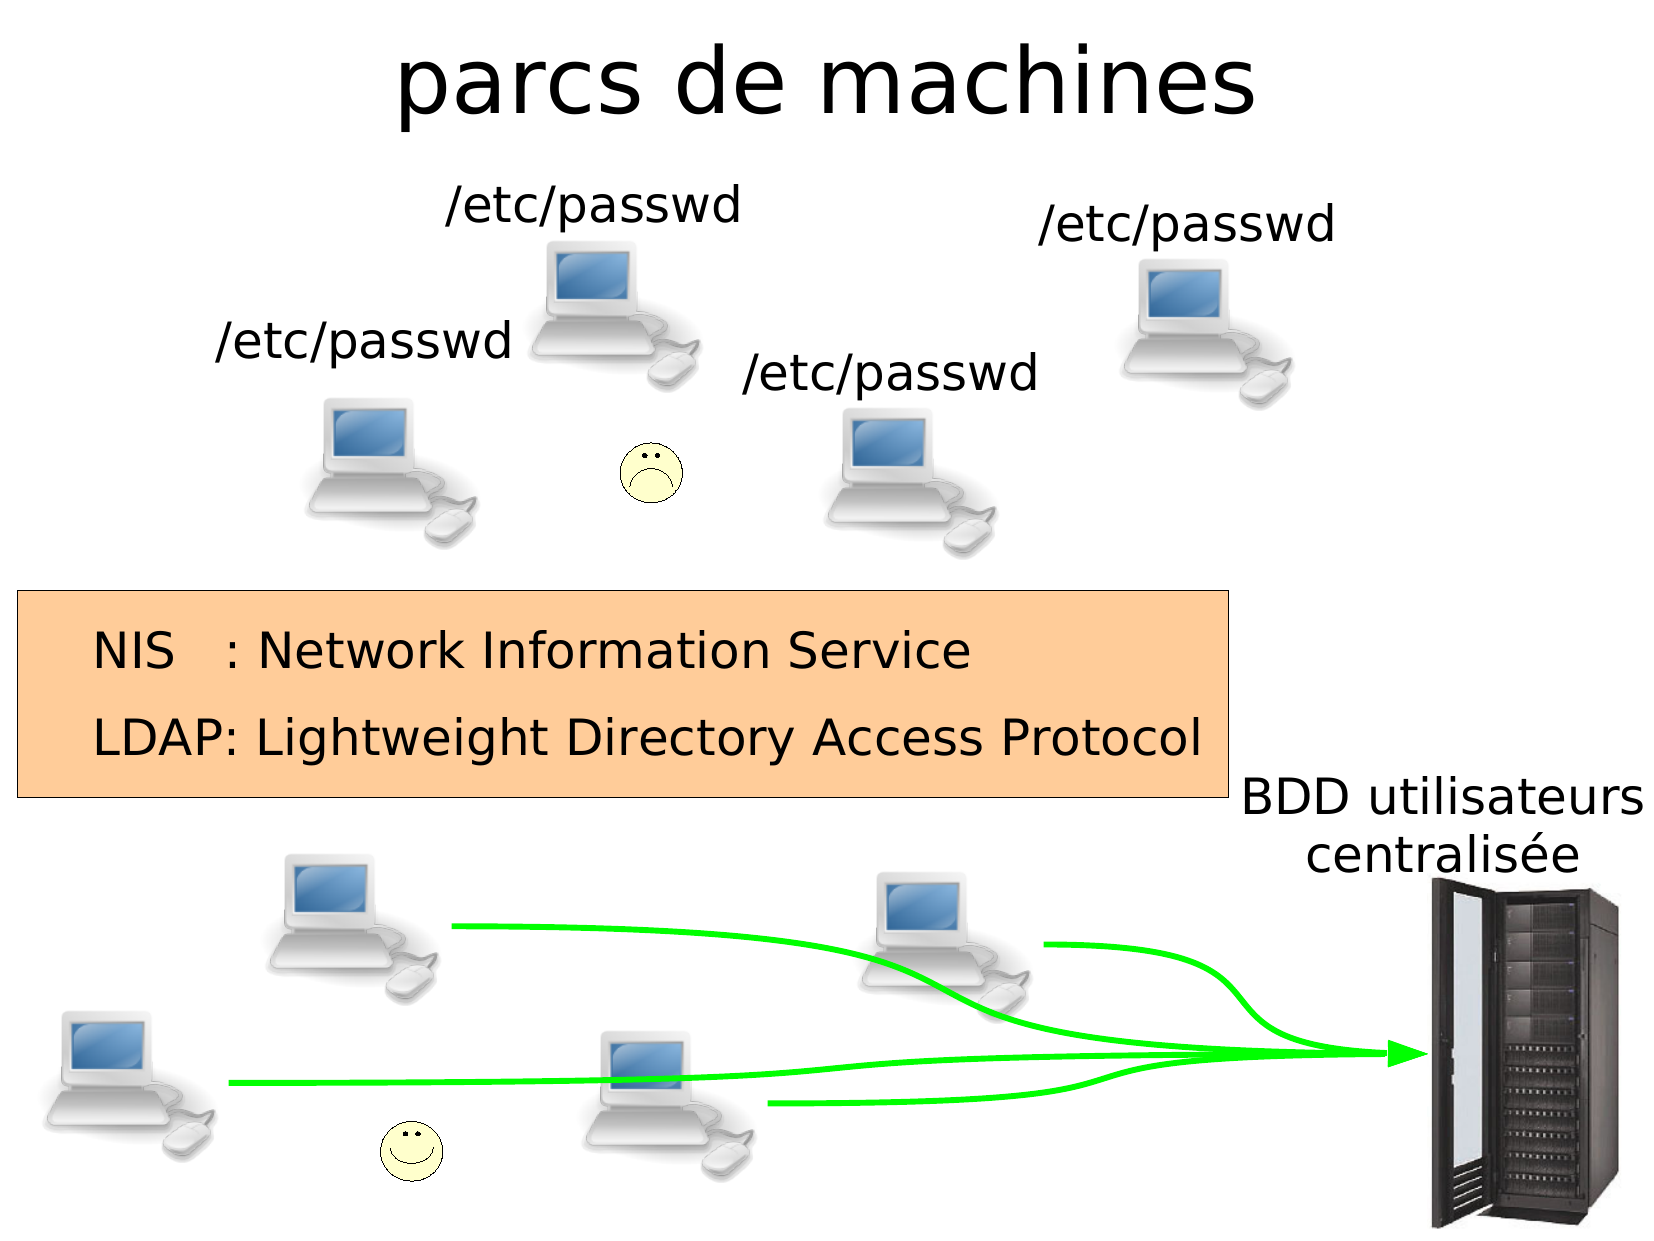

# parcs de machines
/etc/passwd
/etc/passwd
/etc/passwd
/etc/passwd
 NIS : Network Information Service
 LDAP: Lightweight Directory Access Protocol
BDD utilisateurs
centralisée